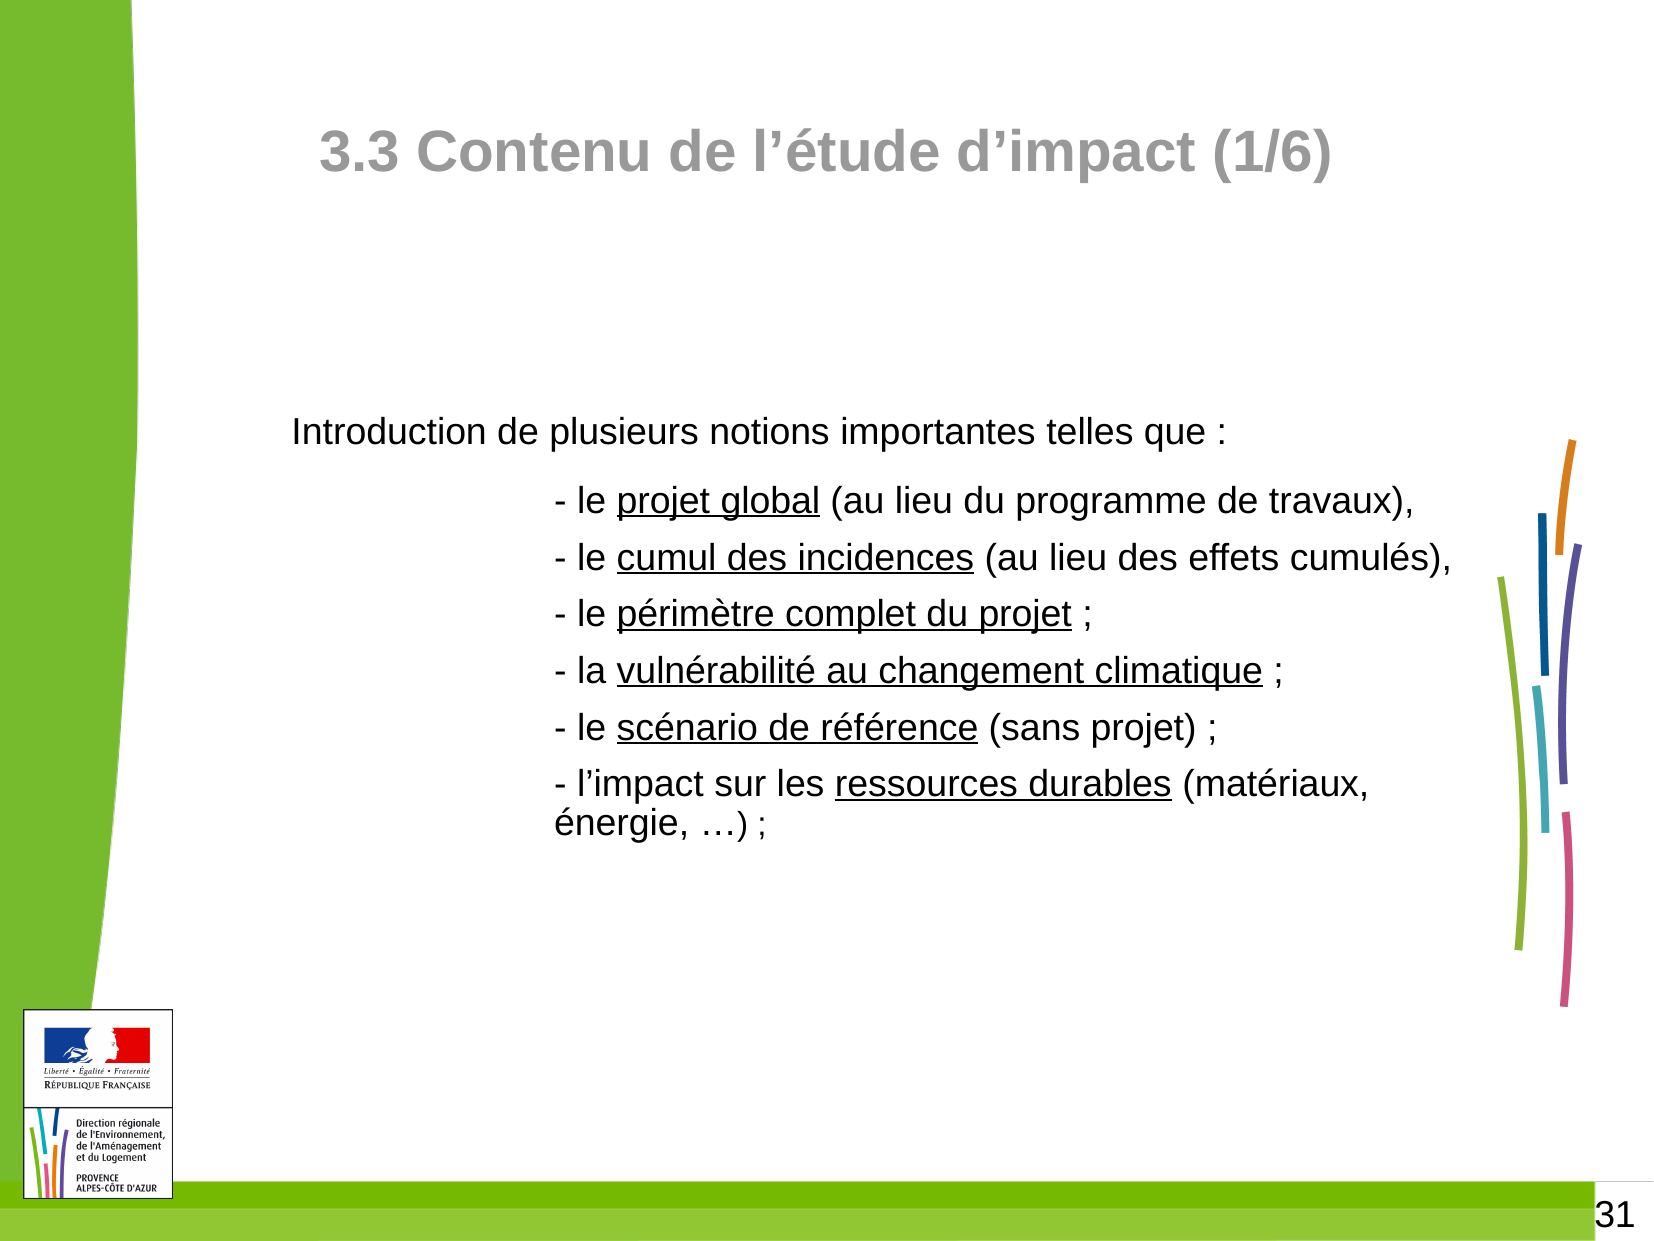

# 3.3 Contenu de l’étude d’impact (1/6)
Introduction de plusieurs notions importantes telles que :
- le projet global (au lieu du programme de travaux),
- le cumul des incidences (au lieu des effets cumulés),
- le périmètre complet du projet ;
- la vulnérabilité au changement climatique ;
- le scénario de référence (sans projet) ;
- l’impact sur les ressources durables (matériaux, énergie, …) ;